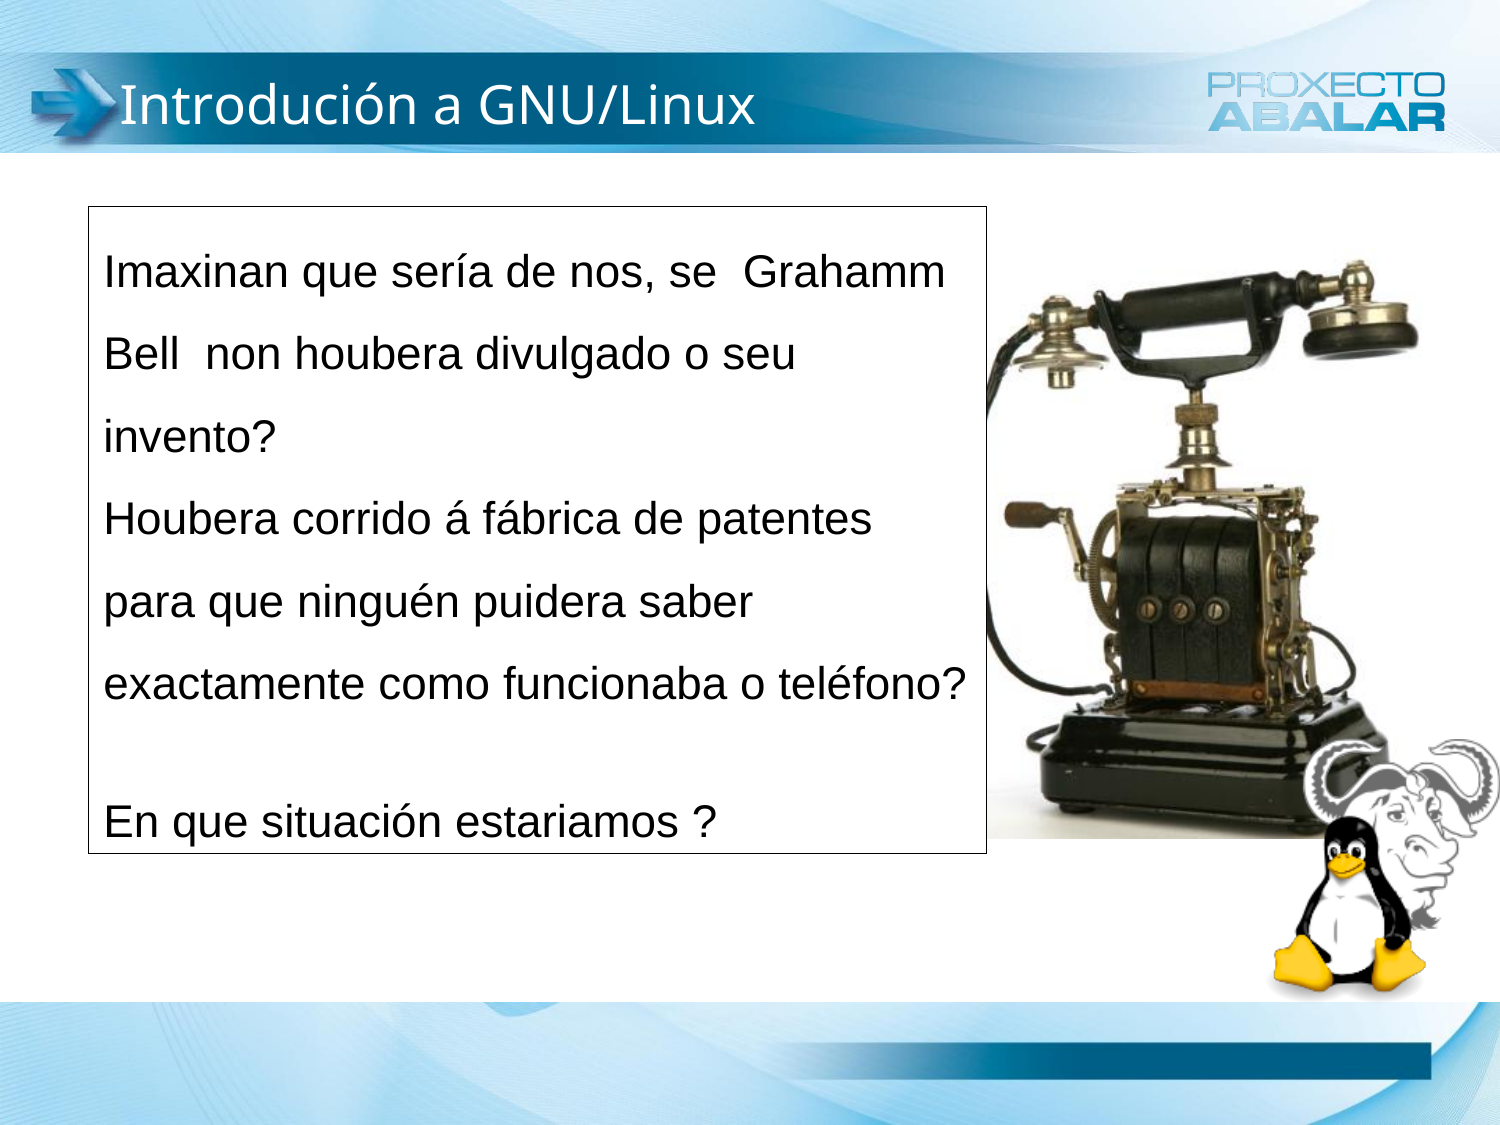

Introdución a GNU/Linux
Imaxinan que sería de nos, se Grahamm Bell non houbera divulgado o seu invento?
Houbera corrido á fábrica de patentes para que ninguén puidera saber exactamente como funcionaba o teléfono?
En que situación estariamos ?